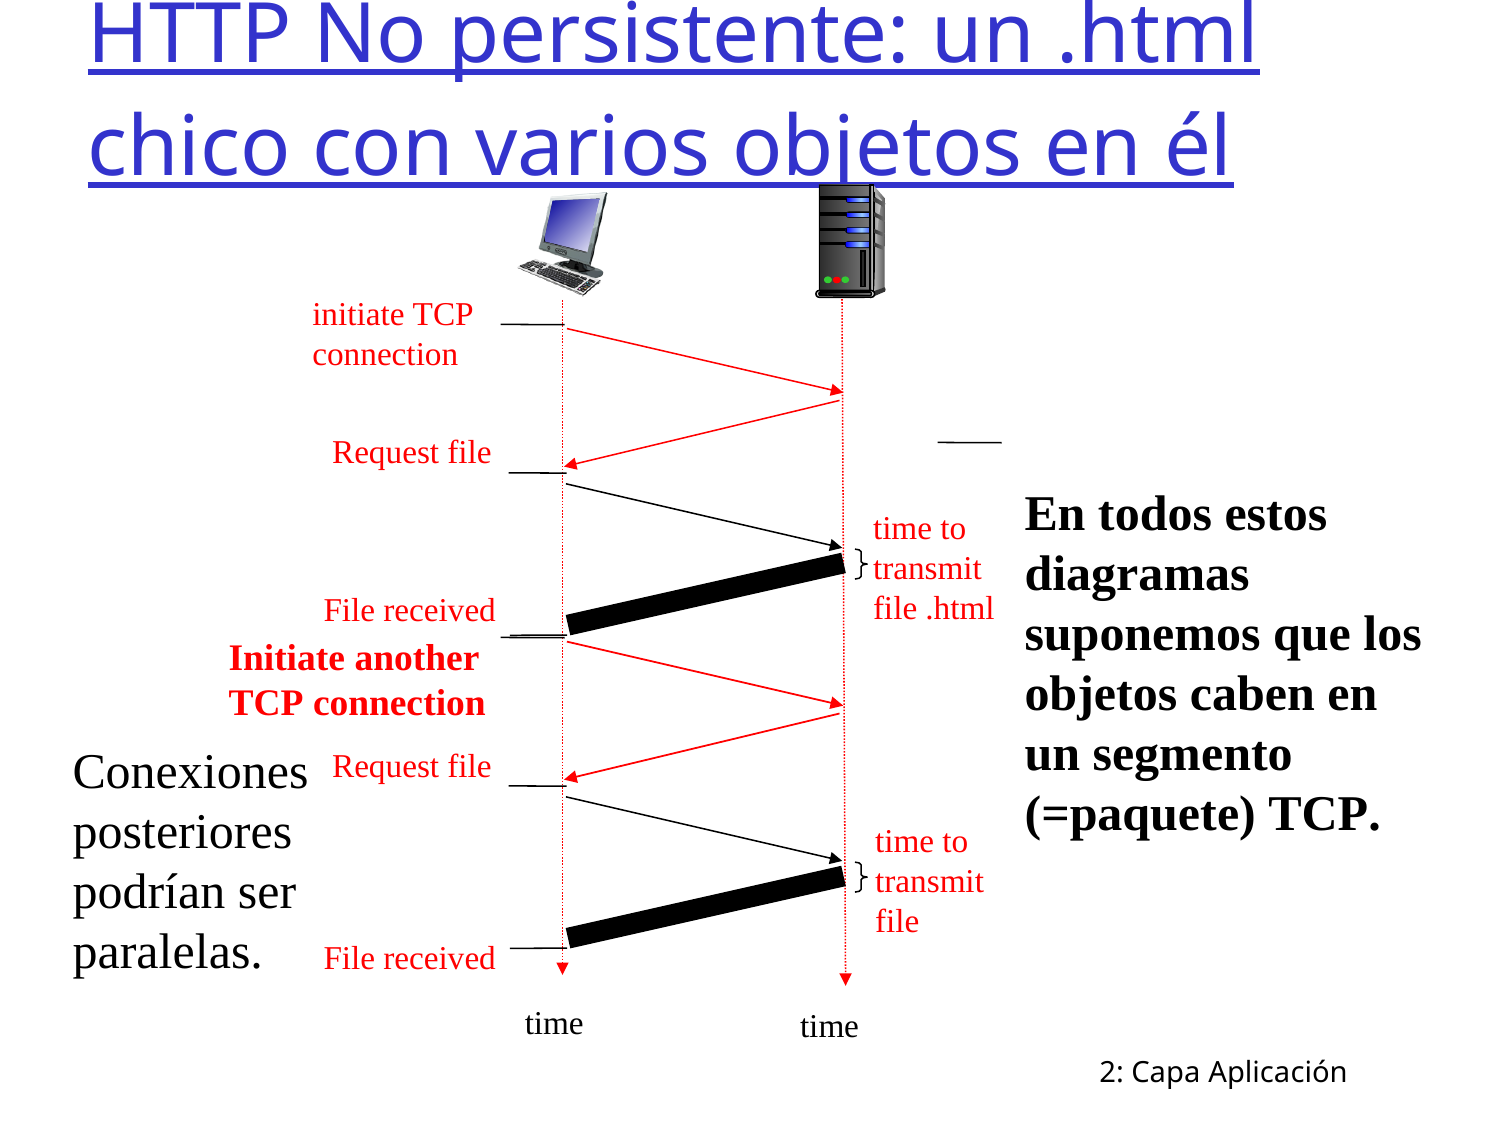

# HTTP No persistente: un .html chico con varios objetos en él
initiate TCP
connection
Request file
En todos estos diagramas suponemos que los objetos caben en un segmento (=paquete) TCP.
time to
transmit
file .html
File received
Initiate another
TCP connection
Conexiones posteriores podrían ser paralelas.
Request file
time to
transmit
file
File received
time
time